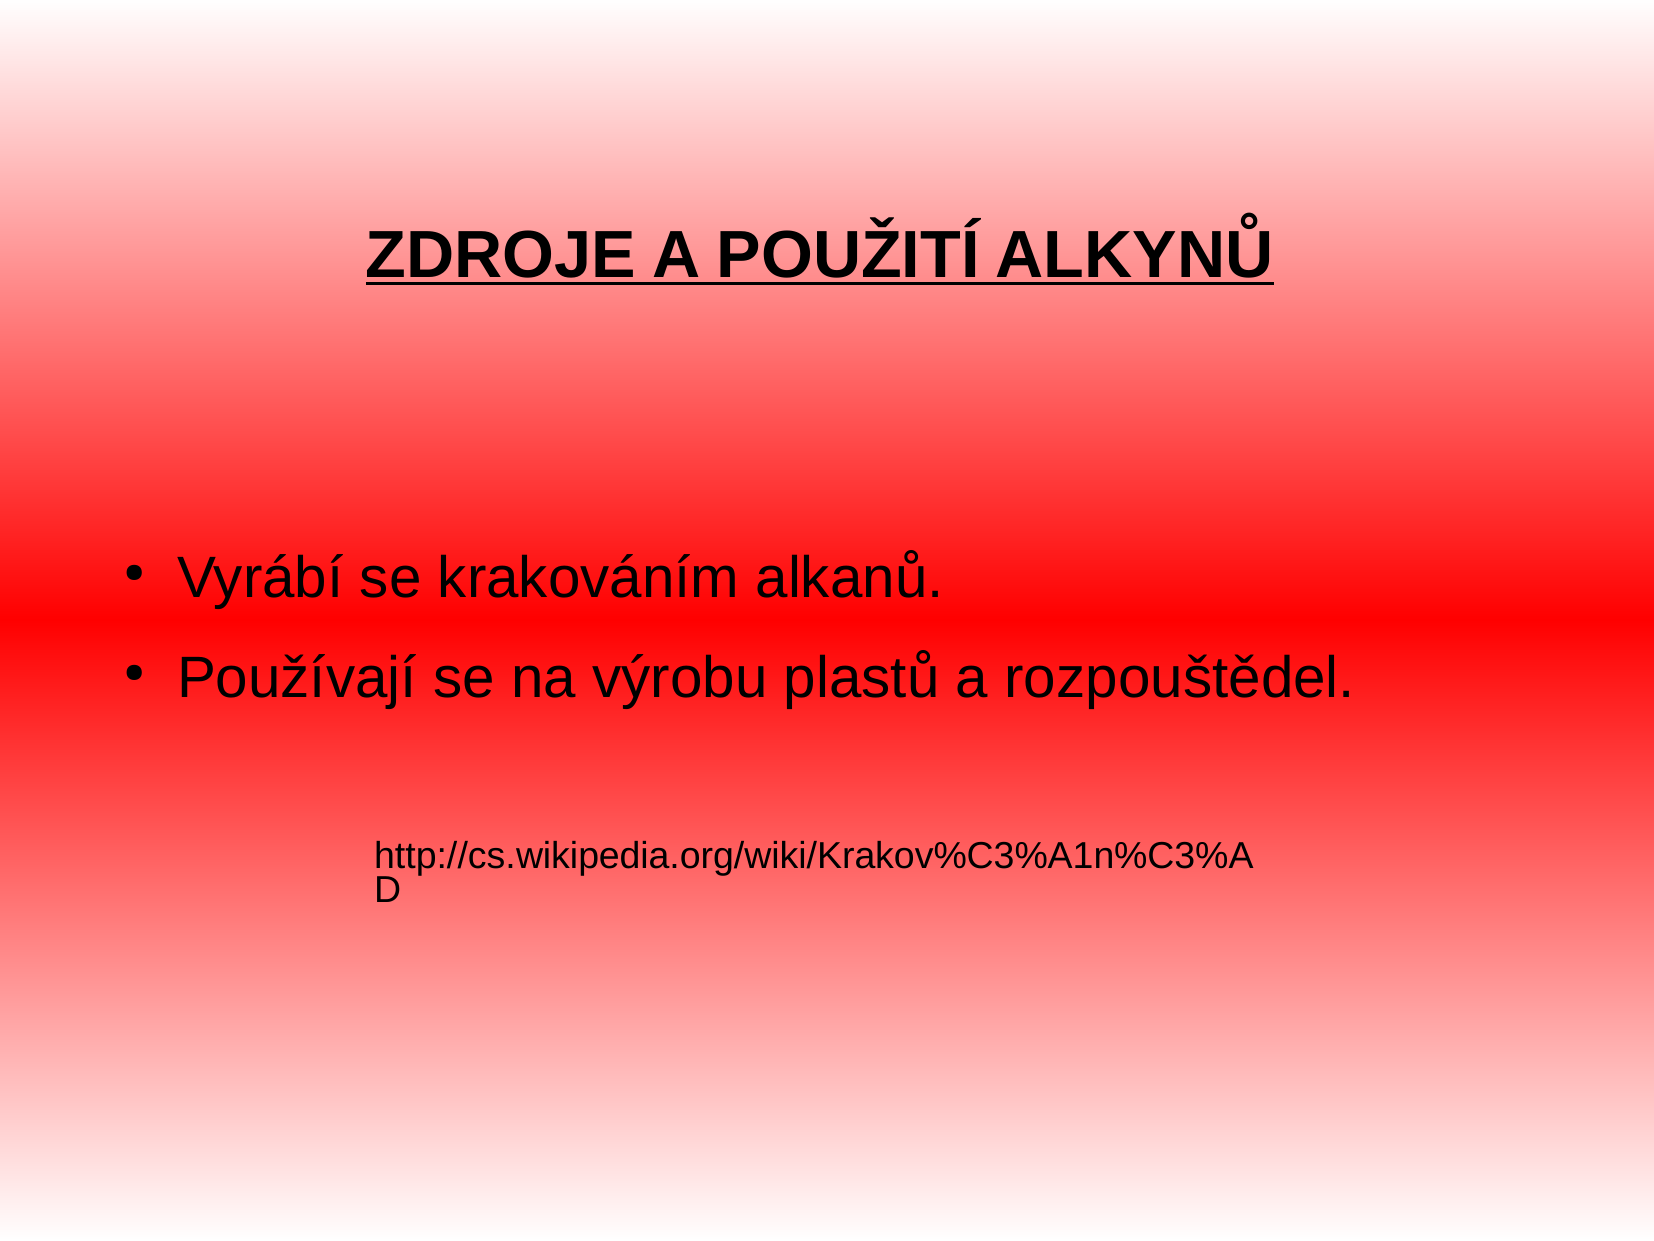

# ZDROJE A POUŽITÍ ALKYNŮ
Vyrábí se krakováním alkanů.
Používají se na výrobu plastů a rozpouštědel.
http://cs.wikipedia.org/wiki/Krakov%C3%A1n%C3%AD